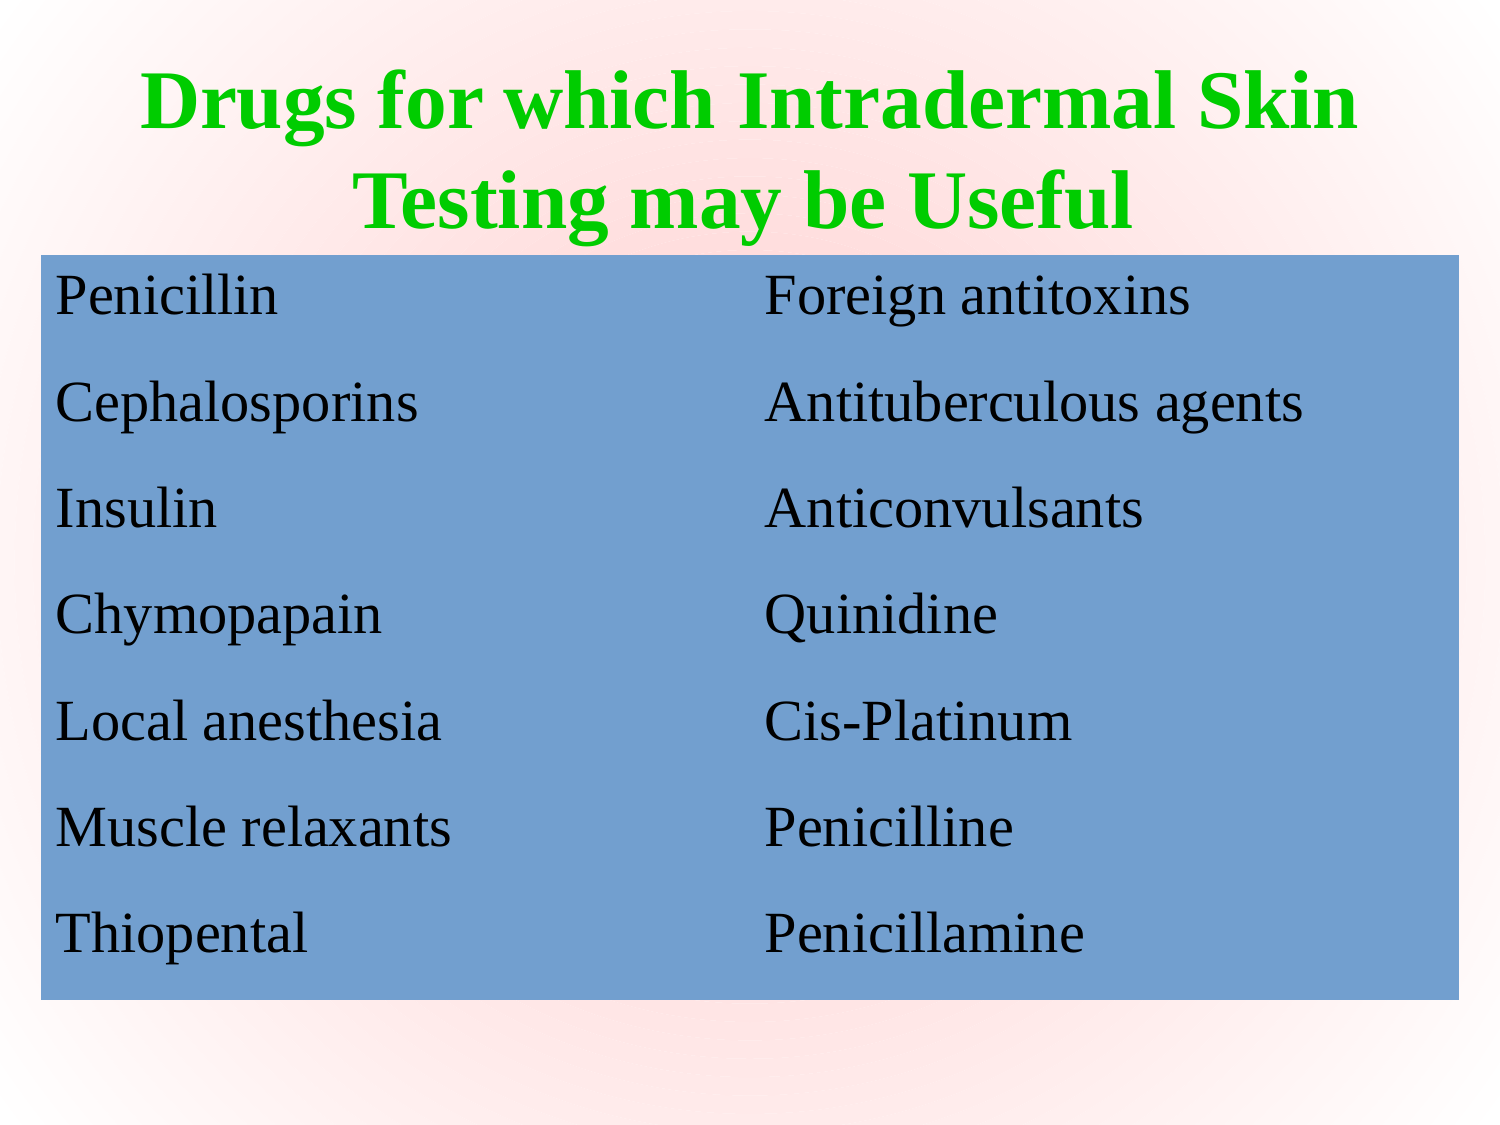

Drugs for which Intradermal Skin Testing may be Useful
| Penicillin | Foreign antitoxins |
| --- | --- |
| Cephalosporins | Antituberculous agents |
| Insulin | Anticonvulsants |
| Chymopapain | Quinidine |
| Local anesthesia | Cis-Platinum |
| Muscle relaxants | Penicilline |
| Thiopental | Penicillamine |